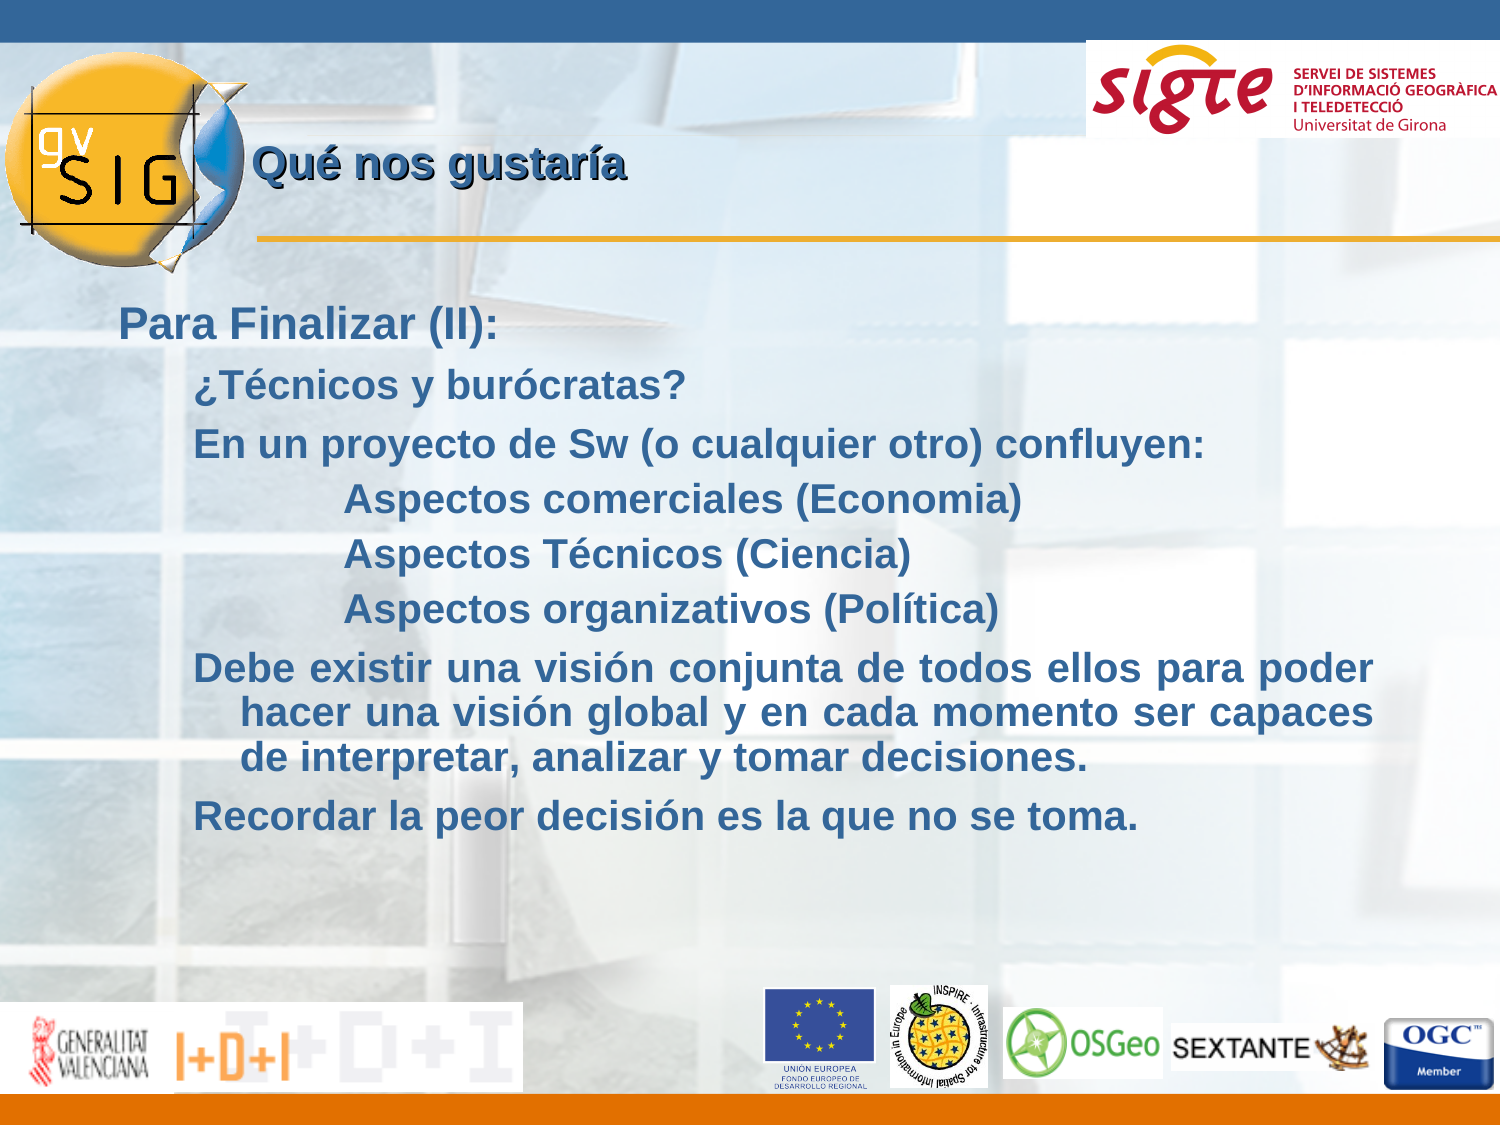

Qué nos gustaría
# Para Finalizar (II):
¿Técnicos y burócratas?
En un proyecto de Sw (o cualquier otro) confluyen:
Aspectos comerciales (Economia)
Aspectos Técnicos (Ciencia)
Aspectos organizativos (Política)
Debe existir una visión conjunta de todos ellos para poder hacer una visión global y en cada momento ser capaces de interpretar, analizar y tomar decisiones.
Recordar la peor decisión es la que no se toma.